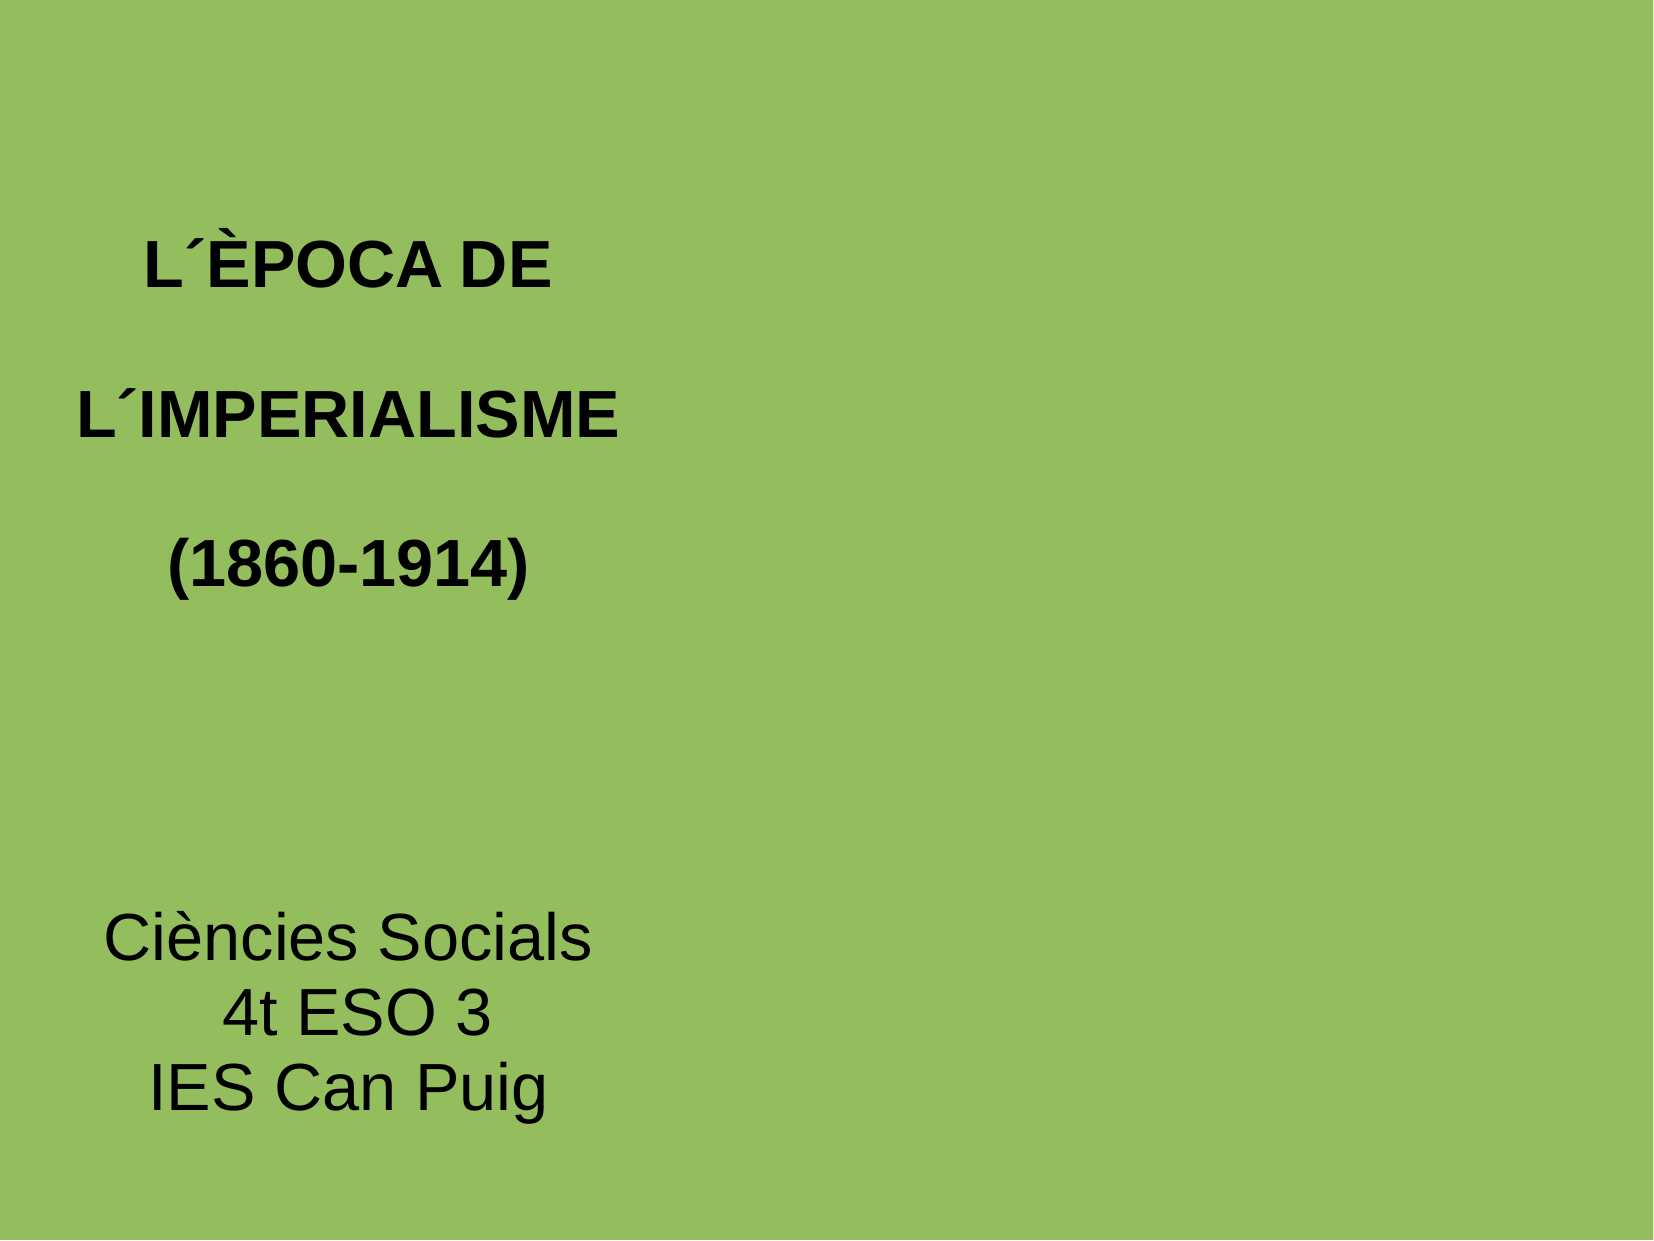

# L´ÈPOCA DE
L´IMPERIALISME
(1860-1914)
Ciències Socials
 4t ESO 3
IES Can Puig